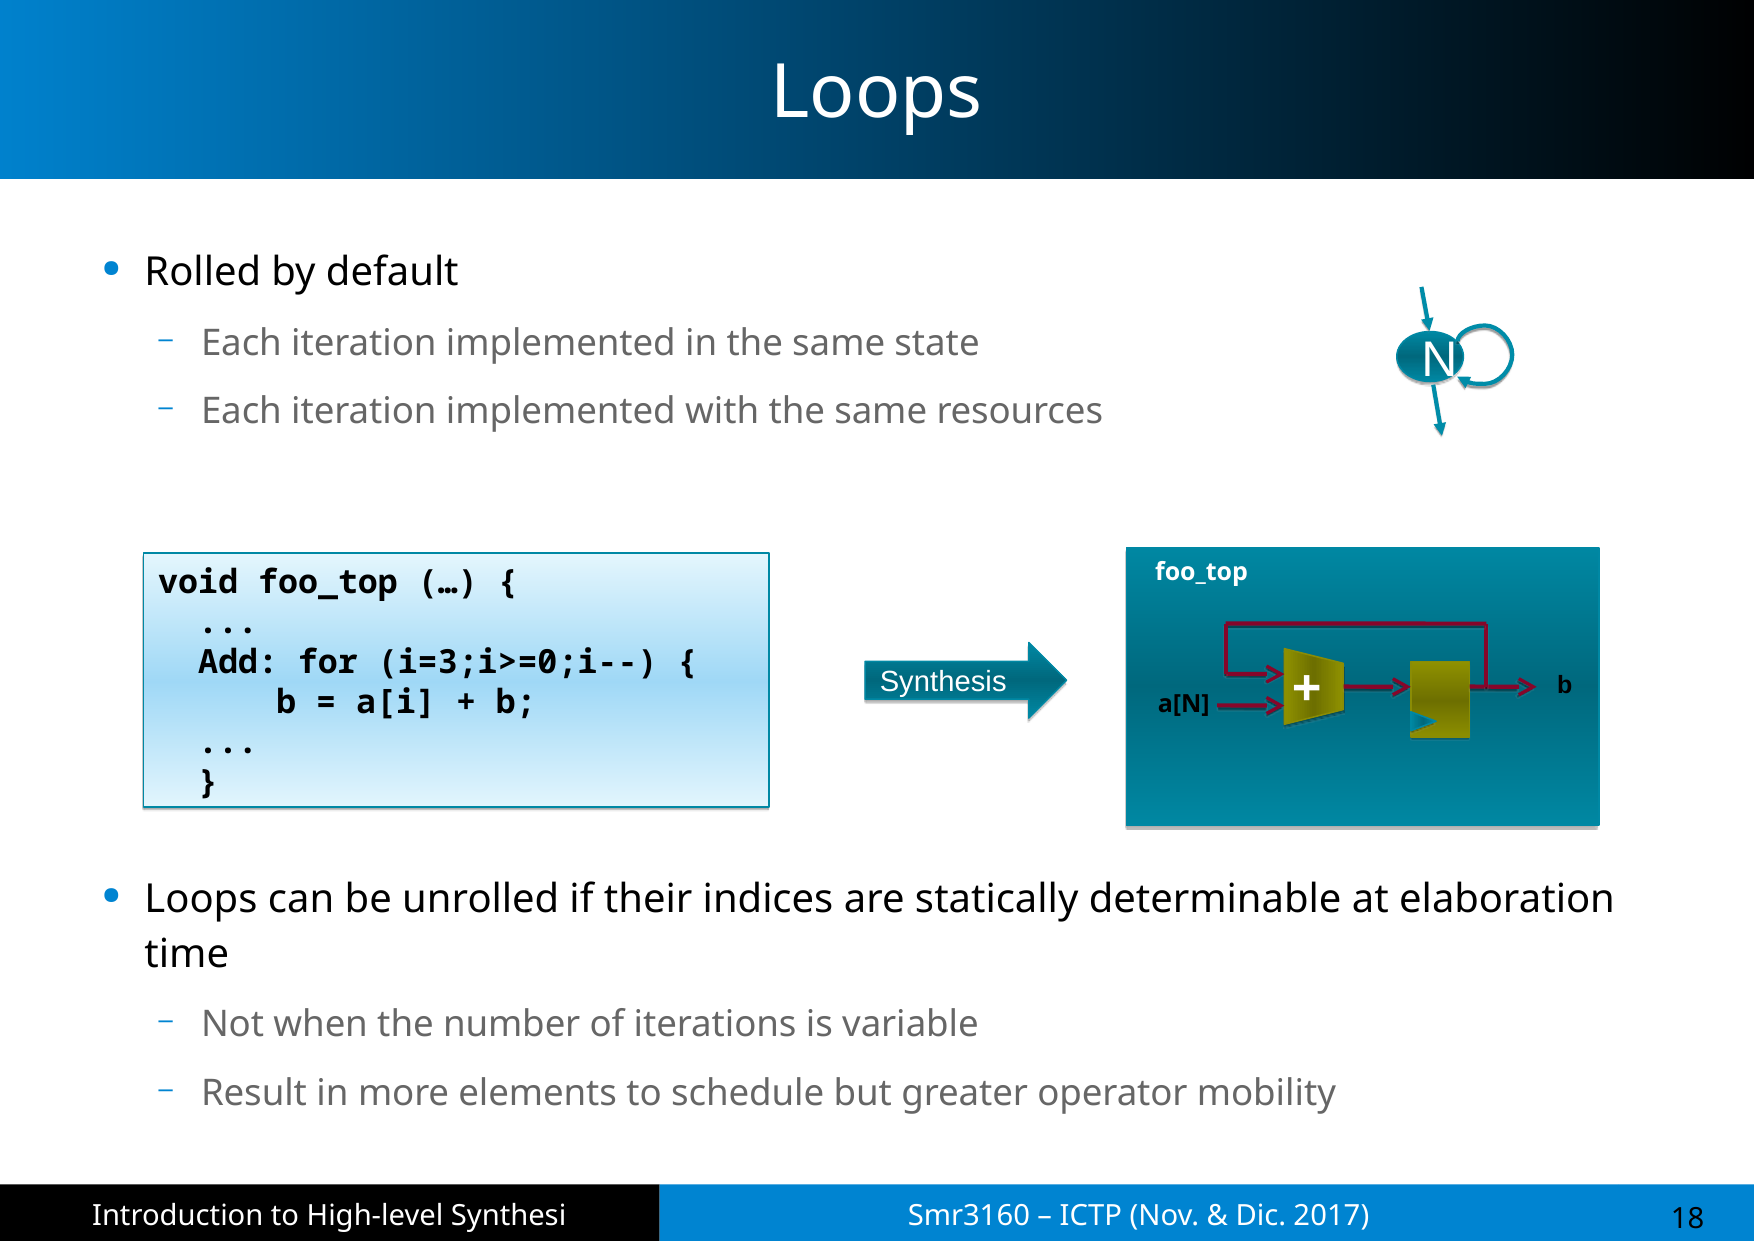

# Loops
Rolled by default
Each iteration implemented in the same state
Each iteration implemented with the same resources
Loops can be unrolled if their indices are statically determinable at elaboration time
Not when the number of iterations is variable
Result in more elements to schedule but greater operator mobility
N
foo_top
void foo_top (…) {
 ...
 Add: for (i=3;i>=0;i--) {
	b = a[i] + b;
 ...
 }
Synthesis
+
b
a[N]
18